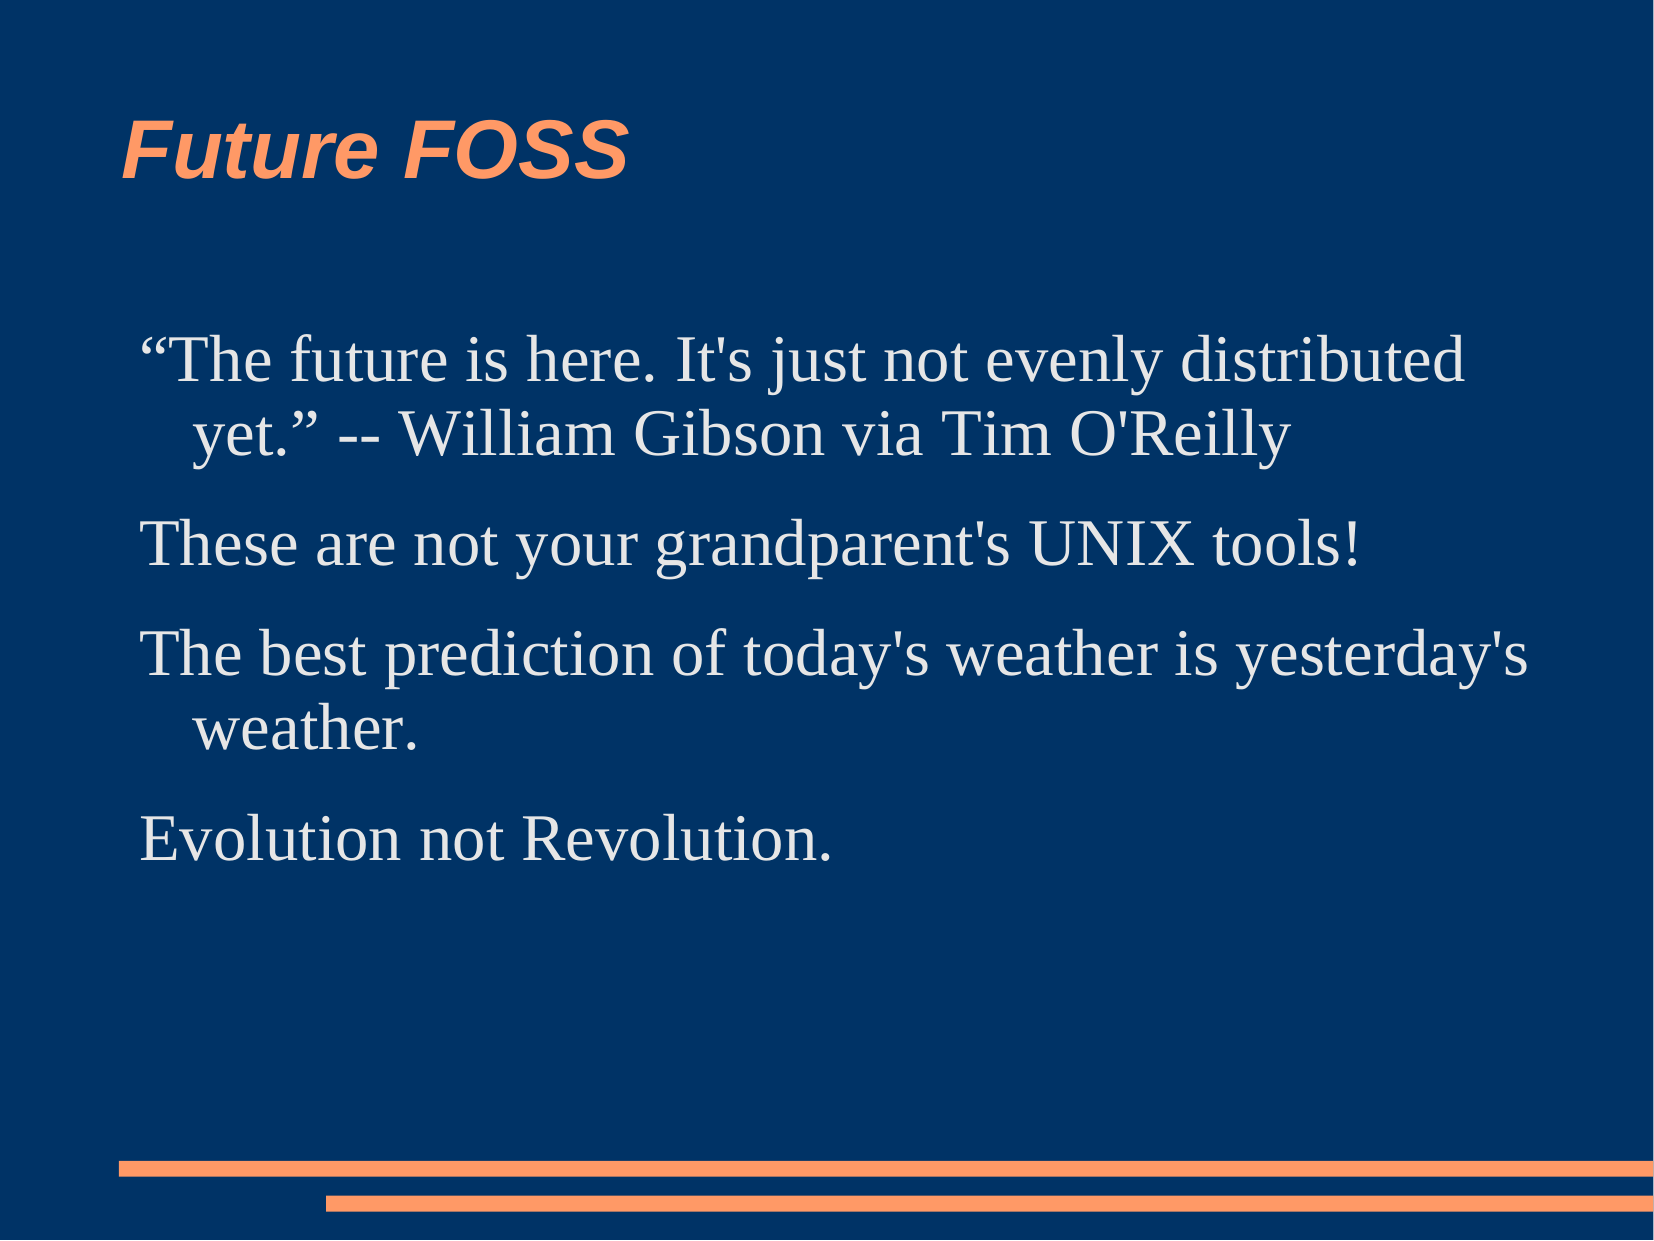

# Future FOSS
“The future is here. It's just not evenly distributed yet.” -- William Gibson via Tim O'Reilly
These are not your grandparent's UNIX tools!
The best prediction of today's weather is yesterday's weather.
Evolution not Revolution.